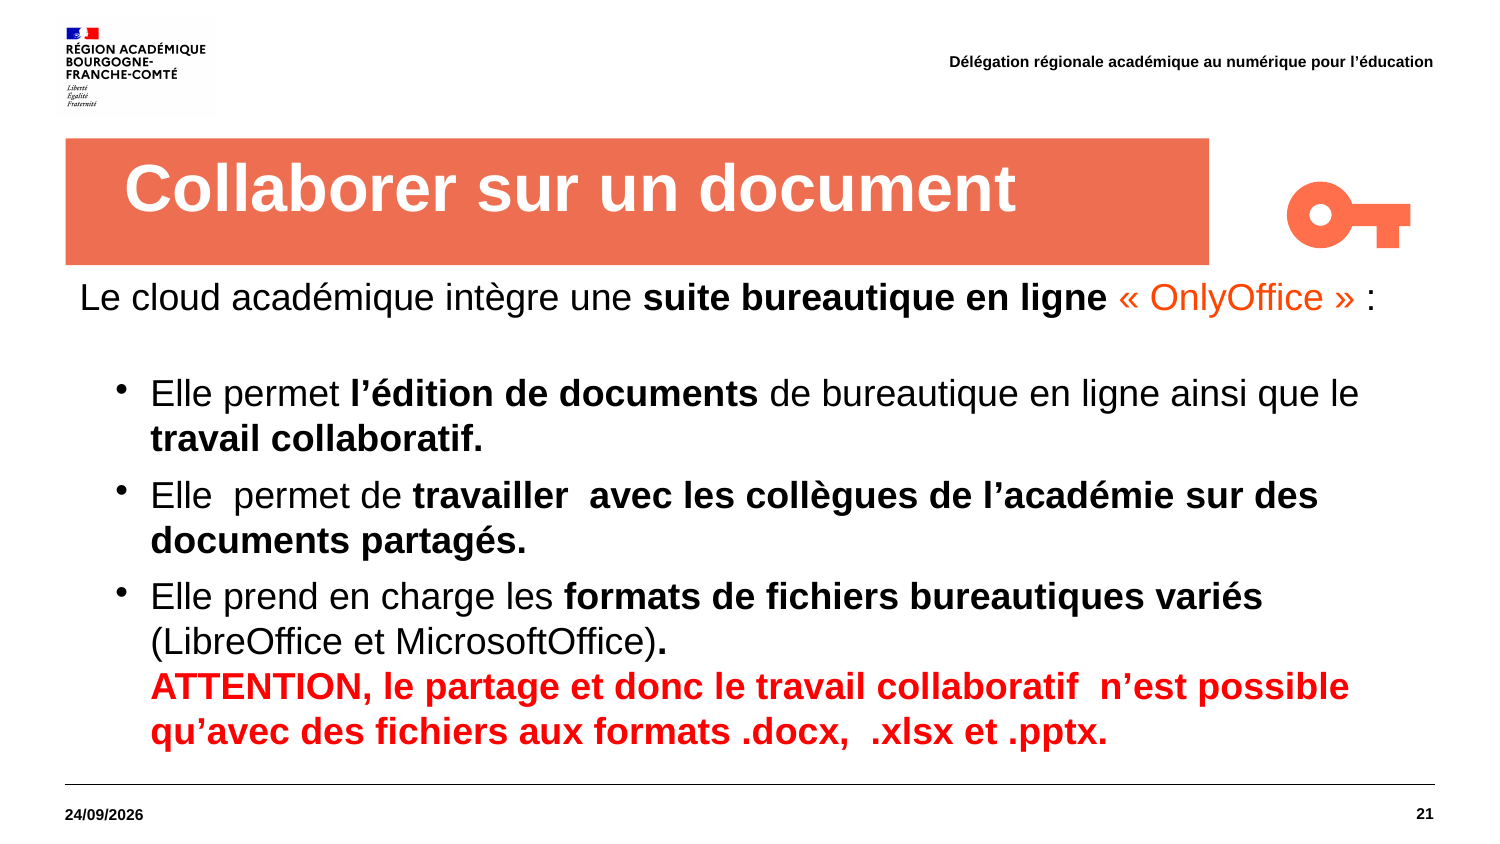

Délégation régionale académique au numérique pour l’éducation
Collaborer sur un document
Le cloud académique intègre une suite bureautique en ligne « OnlyOffice » :
Elle permet l’édition de documents de bureautique en ligne ainsi que le travail collaboratif.
Elle permet de travailler avec les collègues de l’académie sur des documents partagés.
Elle prend en charge les formats de fichiers bureautiques variés (LibreOffice et MicrosoftOffice).
ATTENTION, le partage et donc le travail collaboratif n’est possible qu’avec des fichiers aux formats .docx, .xlsx et .pptx.